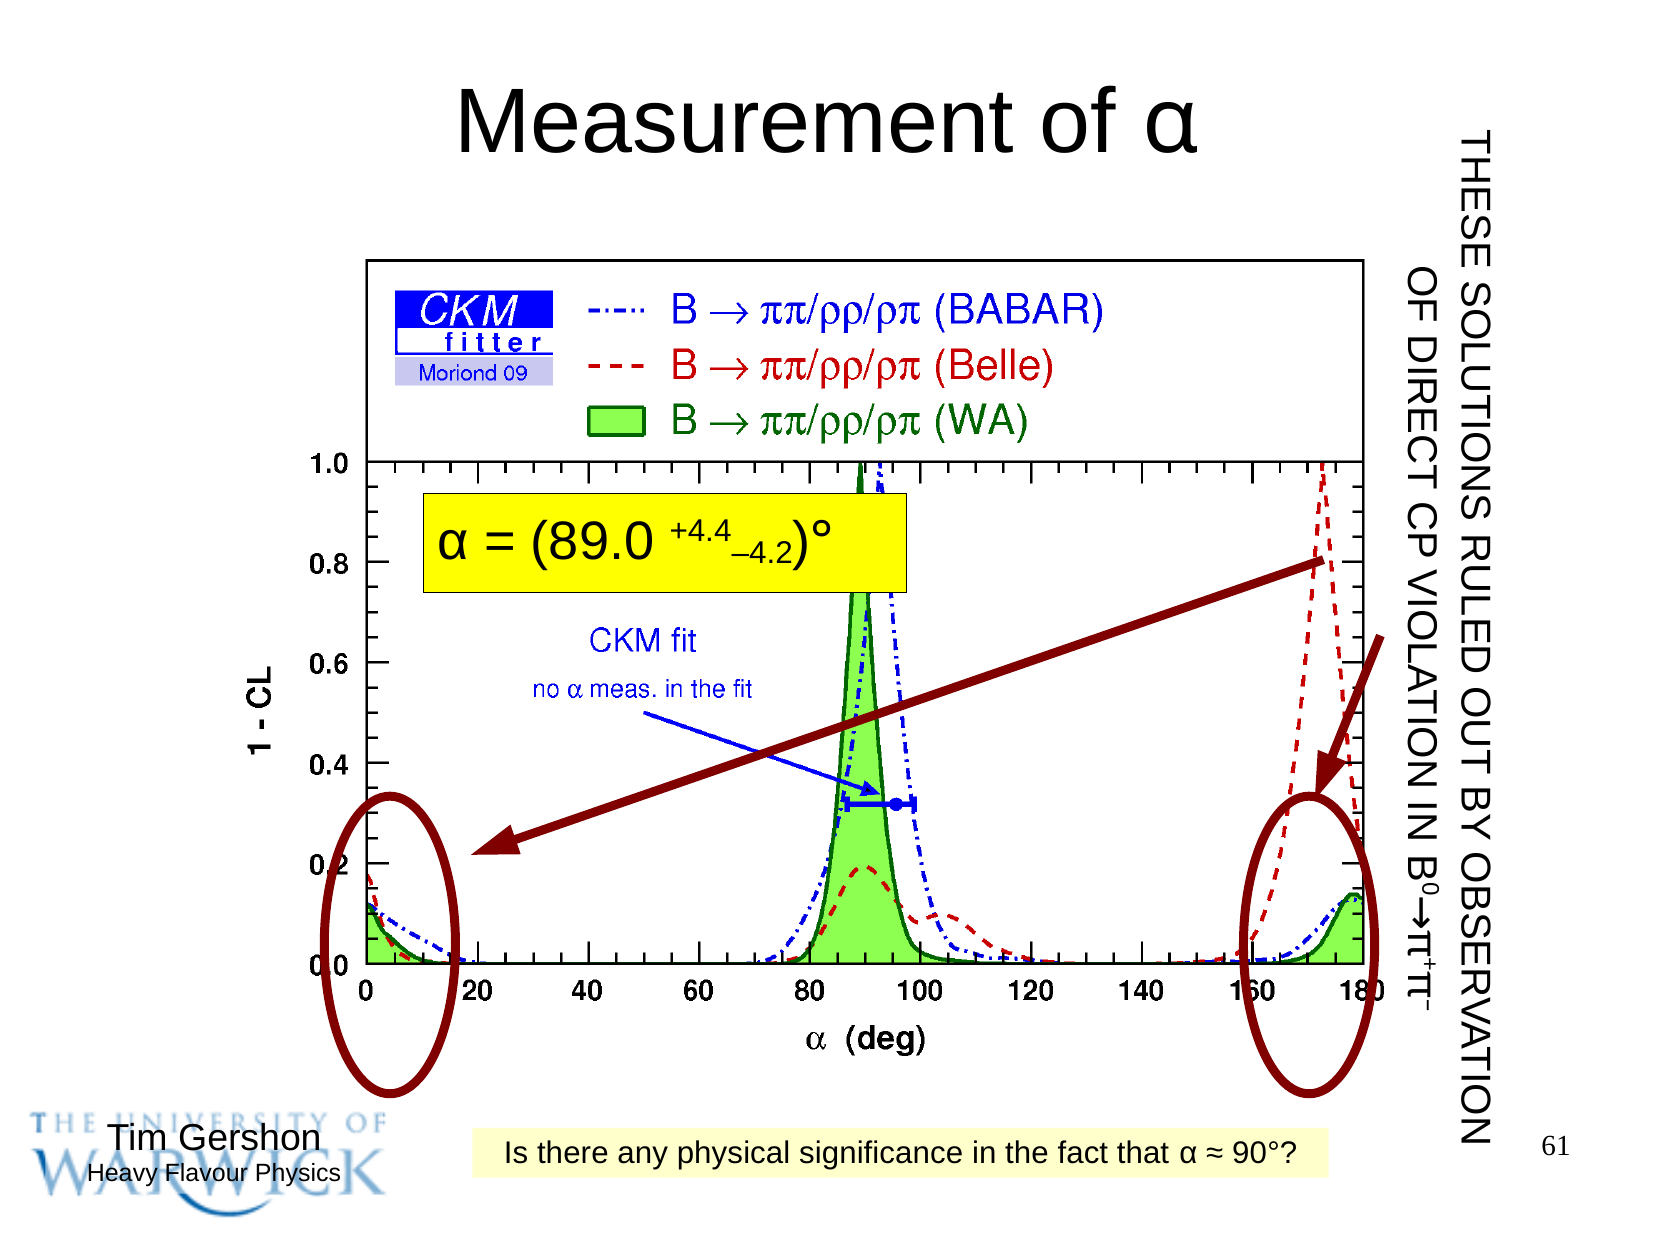

# Measurement of α
α = (89.0 +4.4–4.2)°
THESE SOLUTIONS RULED OUT BY OBSERVATION
 OF DIRECT CP VIOLATION IN B0→π+π–
Tim Gershon
Heavy Flavour Physics
Is there any physical significance in the fact that α ≈ 90°?
61